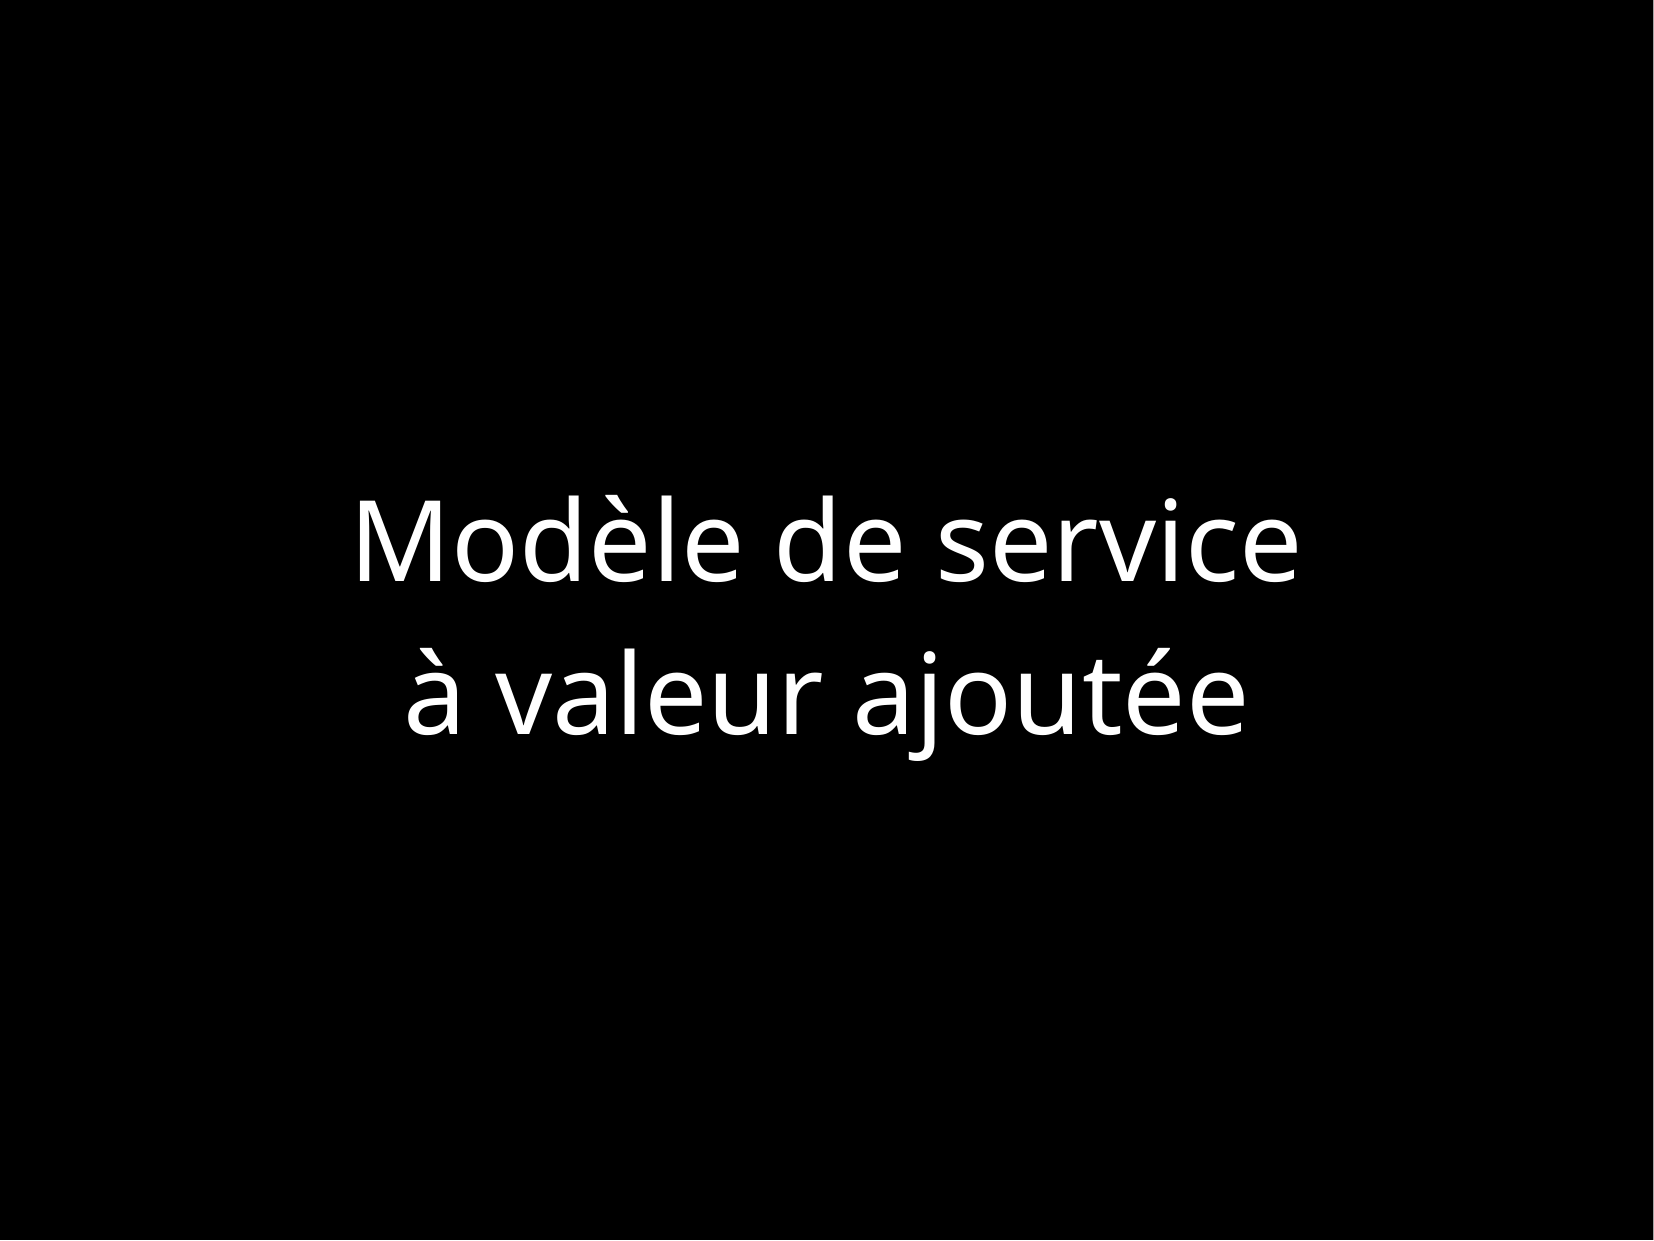

# Modèle de service à valeur ajoutée